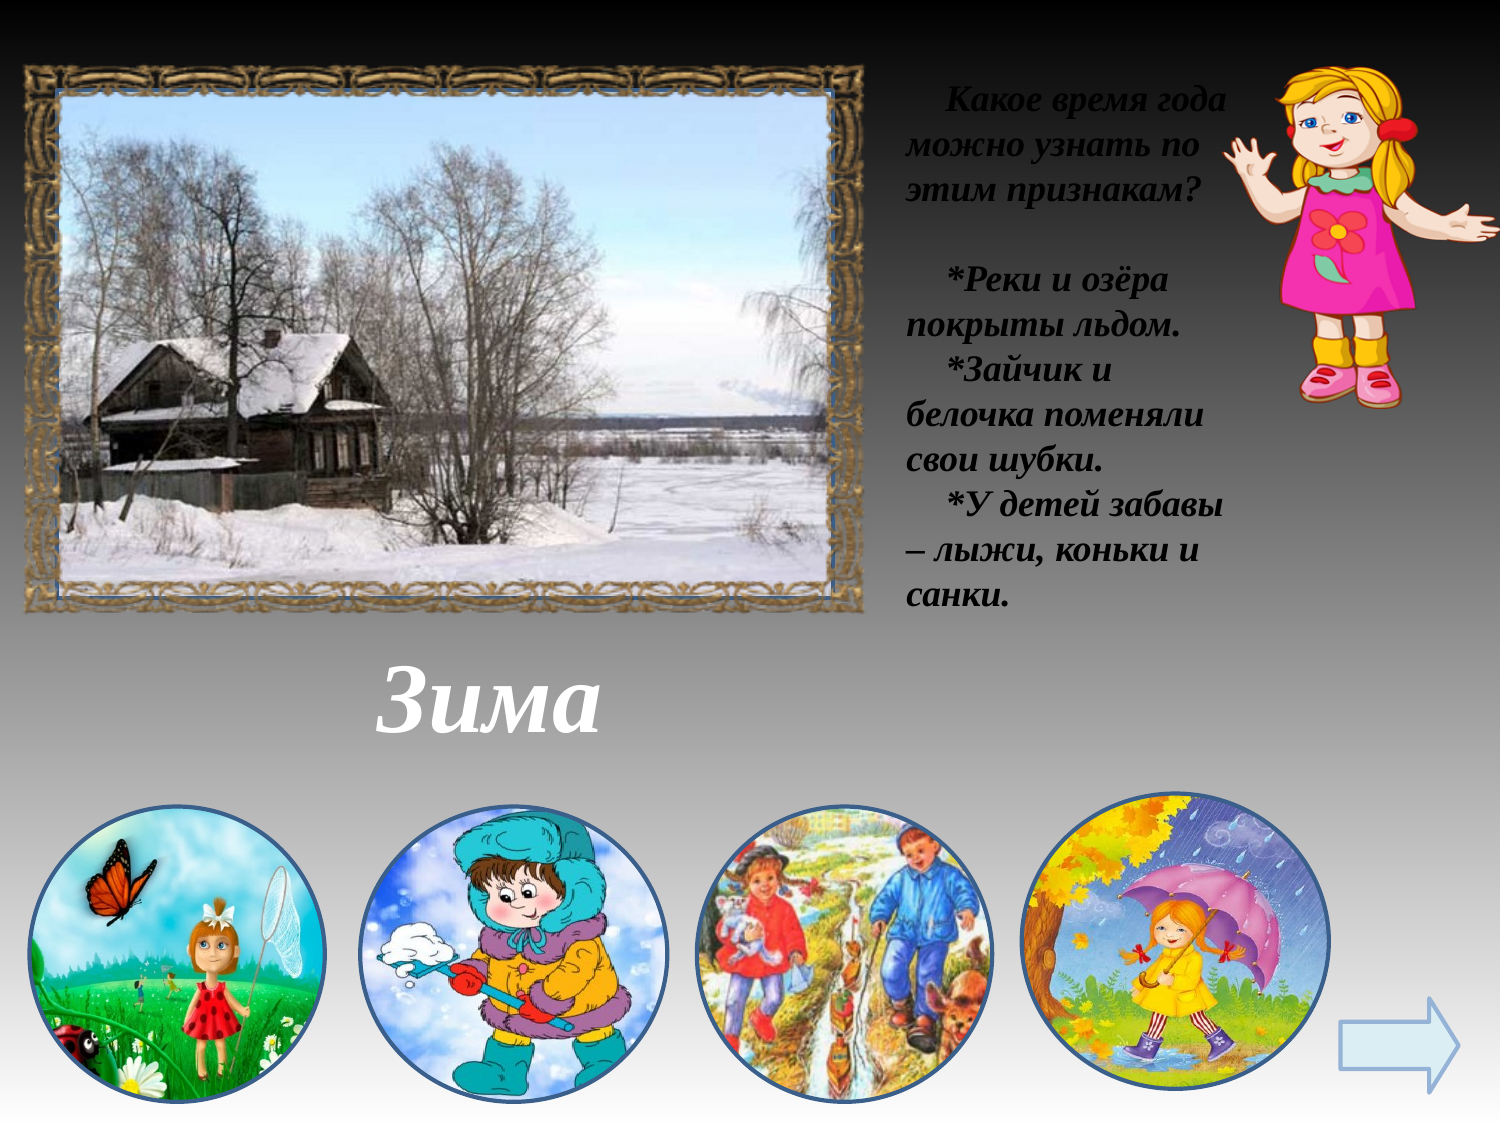

Какое время года можно узнать по этим признакам?
*Реки и озёра покрыты льдом.
*Зайчик и белочка поменяли свои шубки.
*У детей забавы – лыжи, коньки и санки.
Зима